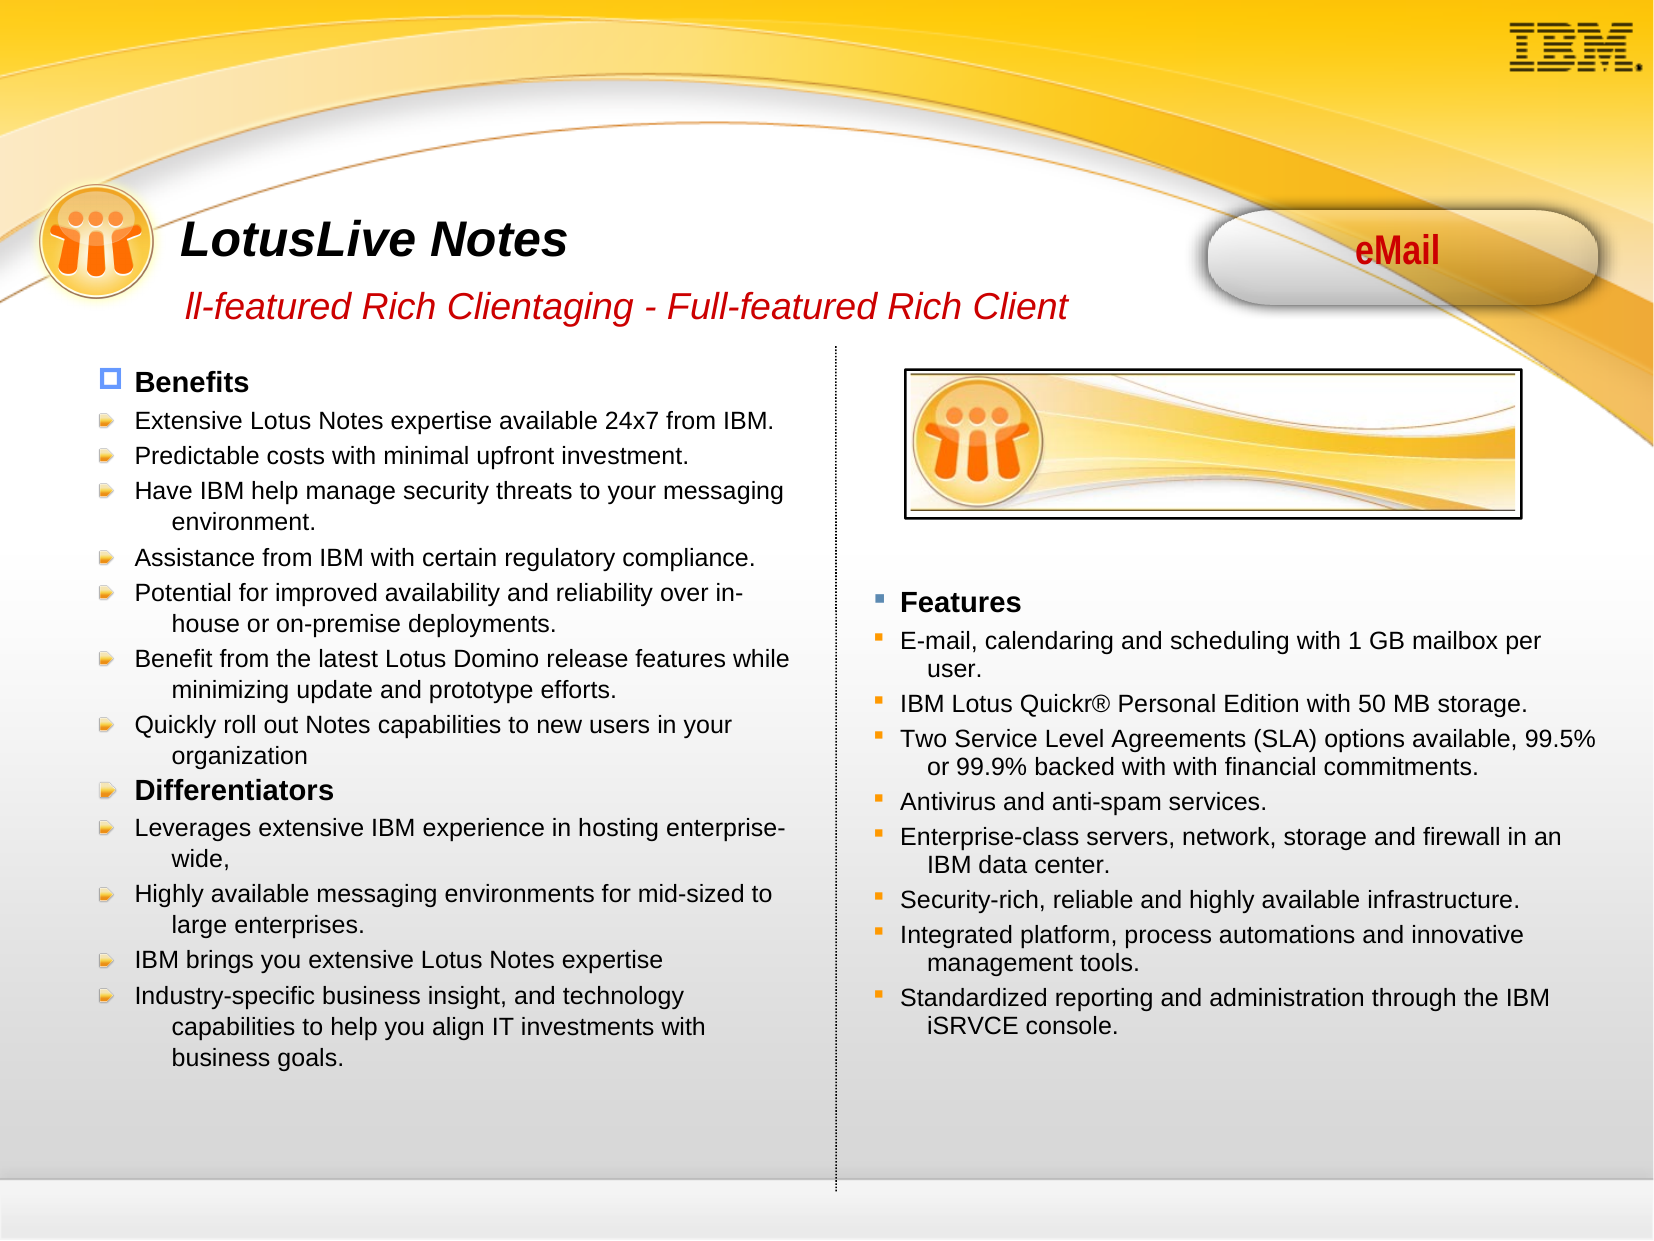

LotusLive Notes
eMail
ll-featured Rich Clientaging - Full-featured Rich Client
# Benefits
Extensive Lotus Notes expertise available 24x7 from IBM.
Predictable costs with minimal upfront investment.
Have IBM help manage security threats to your messaging environment.
Assistance from IBM with certain regulatory compliance.
Potential for improved availability and reliability over in-house or on-premise deployments.
Benefit from the latest Lotus Domino release features while minimizing update and prototype efforts.
Quickly roll out Notes capabilities to new users in your organization
Differentiators
Leverages extensive IBM experience in hosting enterprise-wide,
Highly available messaging environments for mid-sized to large enterprises.
IBM brings you extensive Lotus Notes expertise
Industry-specific business insight, and technology capabilities to help you align IT investments with business goals.
Features
E-mail, calendaring and scheduling with 1 GB mailbox per user.
IBM Lotus Quickr® Personal Edition with 50 MB storage.
Two Service Level Agreements (SLA) options available, 99.5% or 99.9% backed with with financial commitments.
Antivirus and anti-spam services.
Enterprise-class servers, network, storage and firewall in an IBM data center.
Security-rich, reliable and highly available infrastructure.
Integrated platform, process automations and innovative management tools.
Standardized reporting and administration through the IBM iSRVCE console.